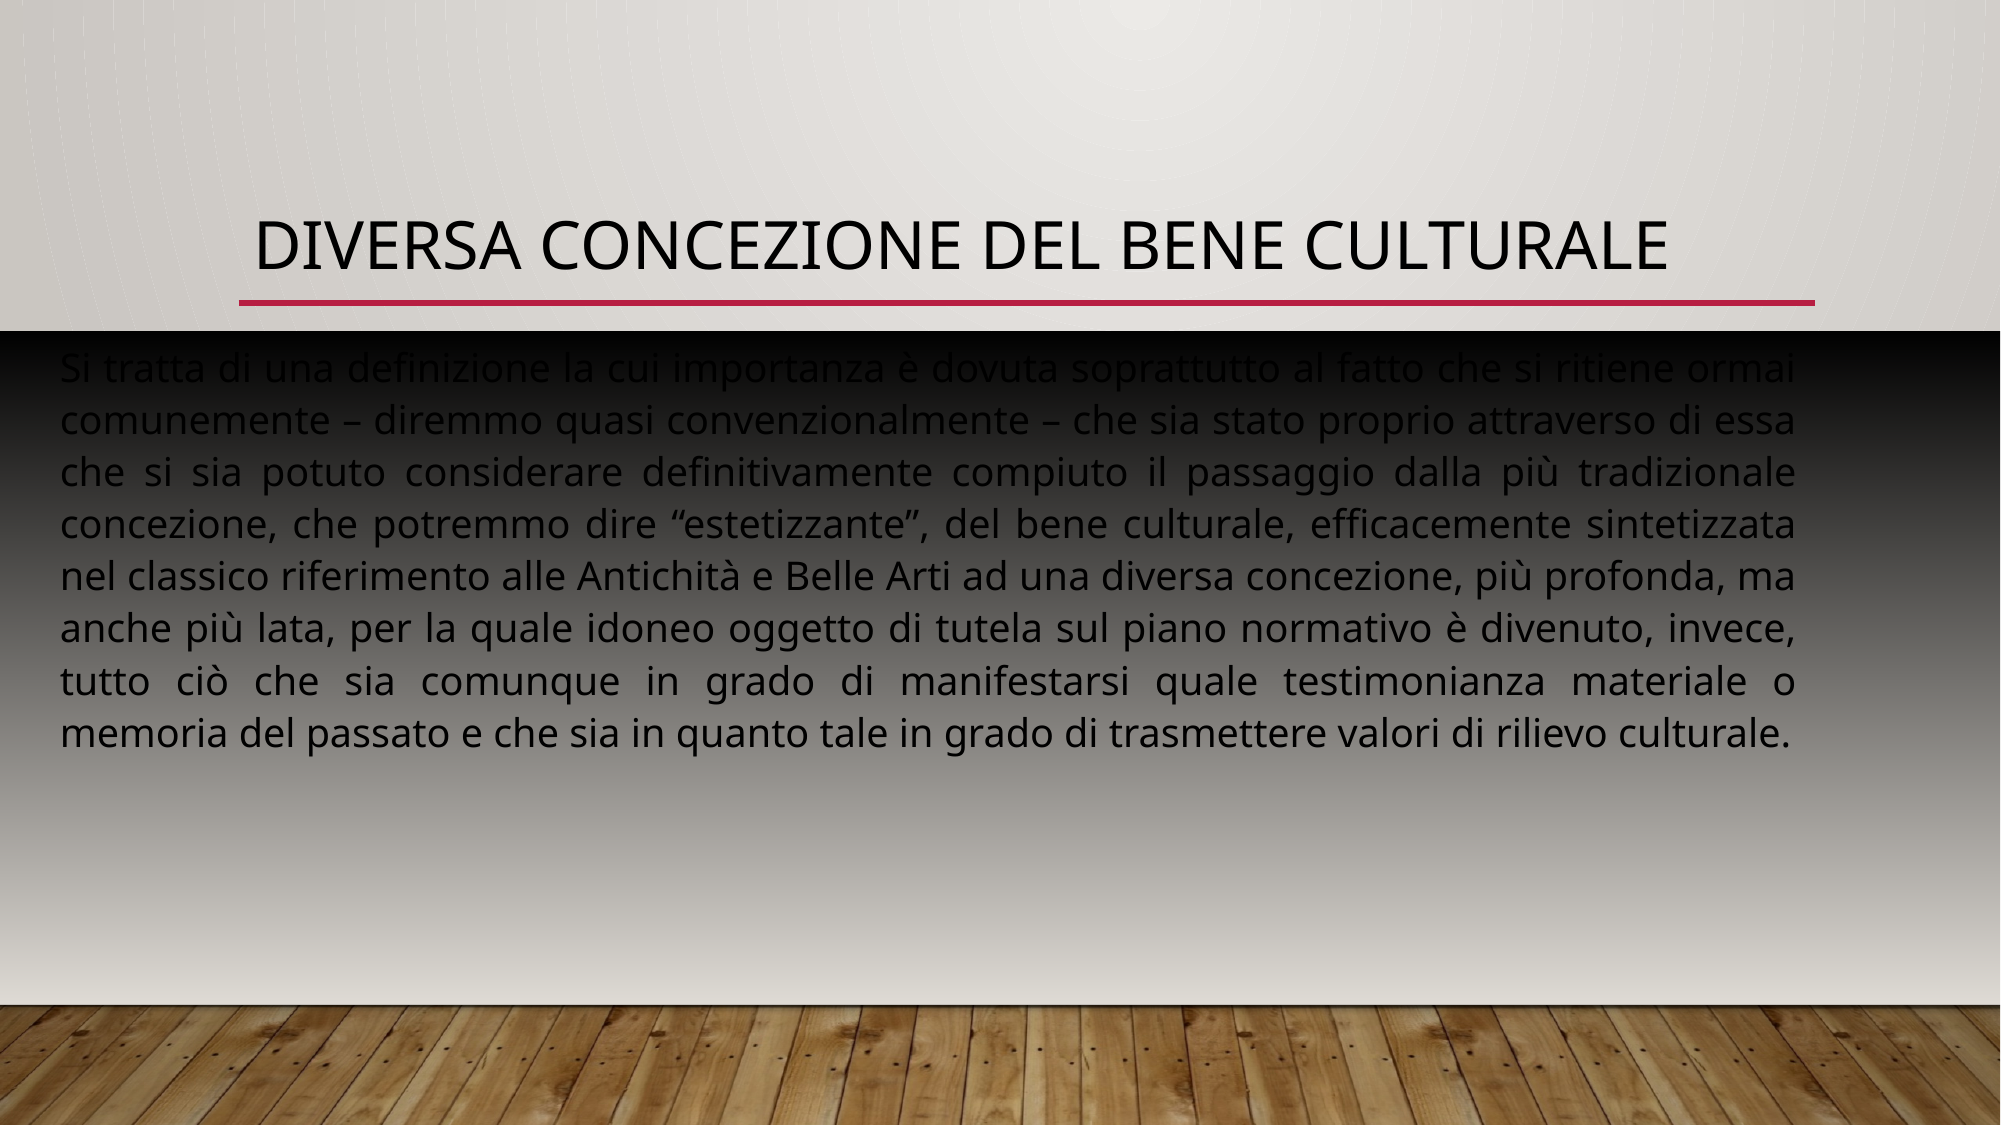

# Diversa concezione del bene culturale
Si tratta di una definizione la cui importanza è dovuta soprattutto al fatto che si ritiene ormai comunemente – diremmo quasi convenzionalmente – che sia stato proprio attraverso di essa che si sia potuto considerare definitivamente compiuto il passaggio dalla più tradizionale concezione, che potremmo dire “estetizzante”, del bene culturale, efficacemente sintetizzata nel classico riferimento alle Antichità e Belle Arti ad una diversa concezione, più profonda, ma anche più lata, per la quale idoneo oggetto di tutela sul piano normativo è divenuto, invece, tutto ciò che sia comunque in grado di manifestarsi quale testimonianza materiale o memoria del passato e che sia in quanto tale in grado di trasmettere valori di rilievo culturale.